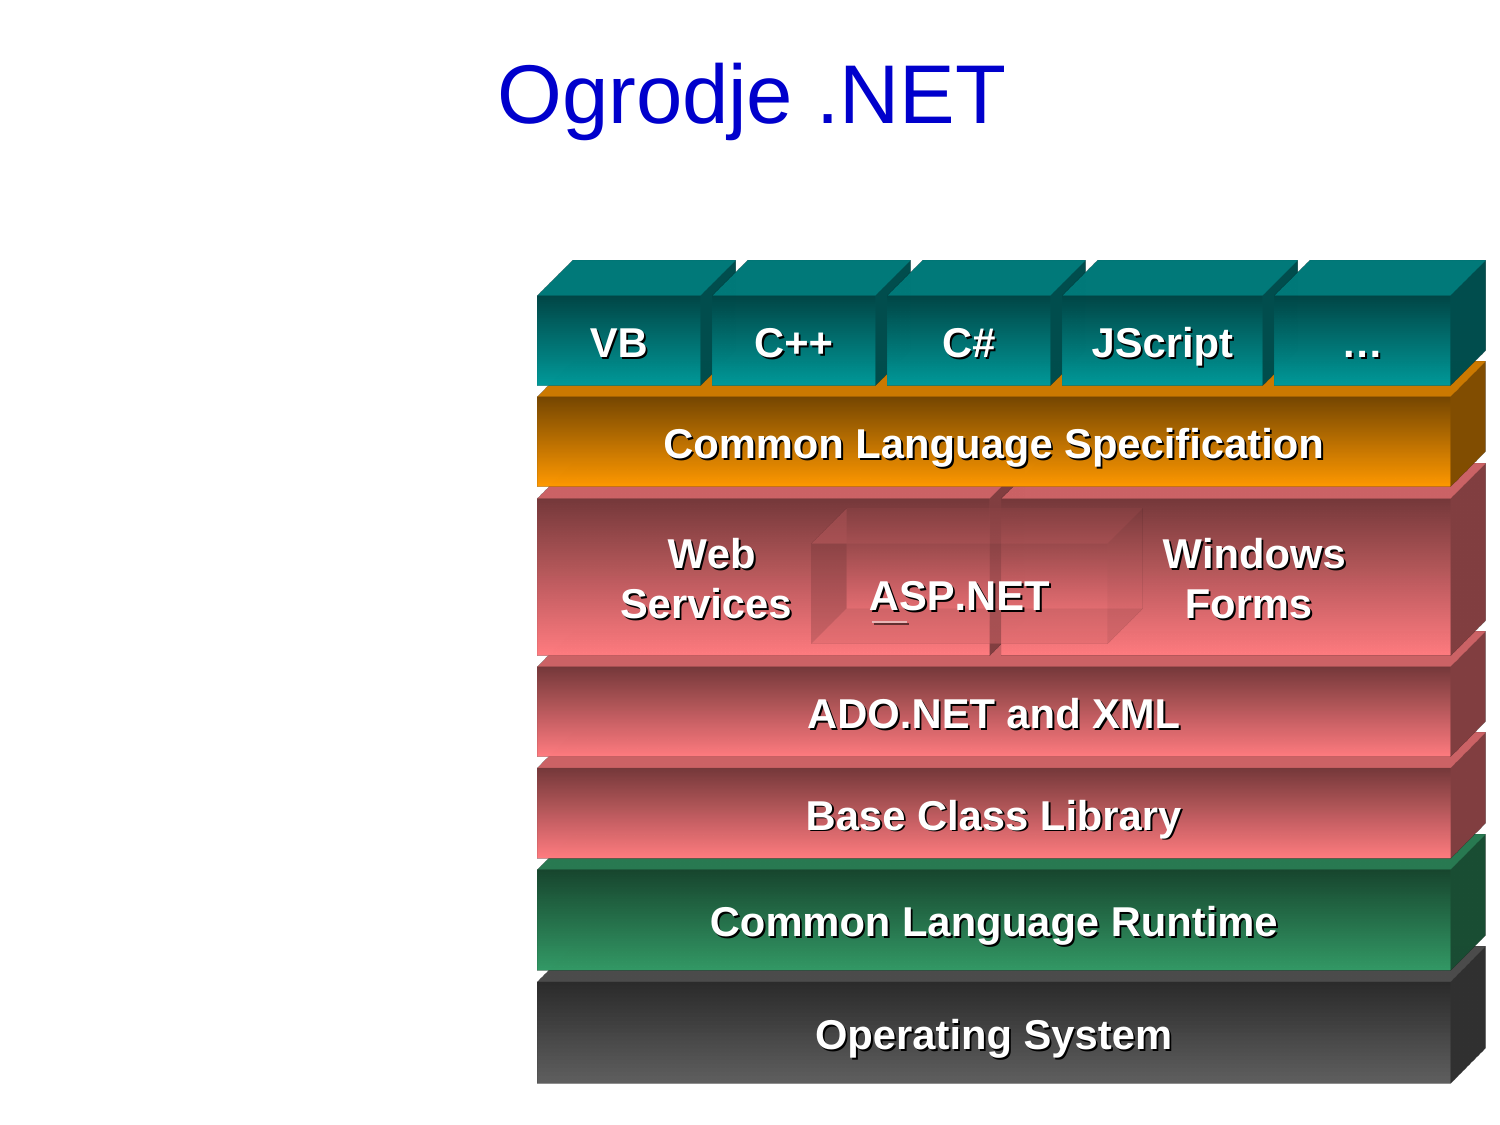

# Ogrodje .NET
VB
C++
C#
JScript
…
Common Language Specification
Web
Services
 Windows
 Forms
ASP.NET
ADO.NET and XML
Base Class Library
Common Language Runtime
Operating System